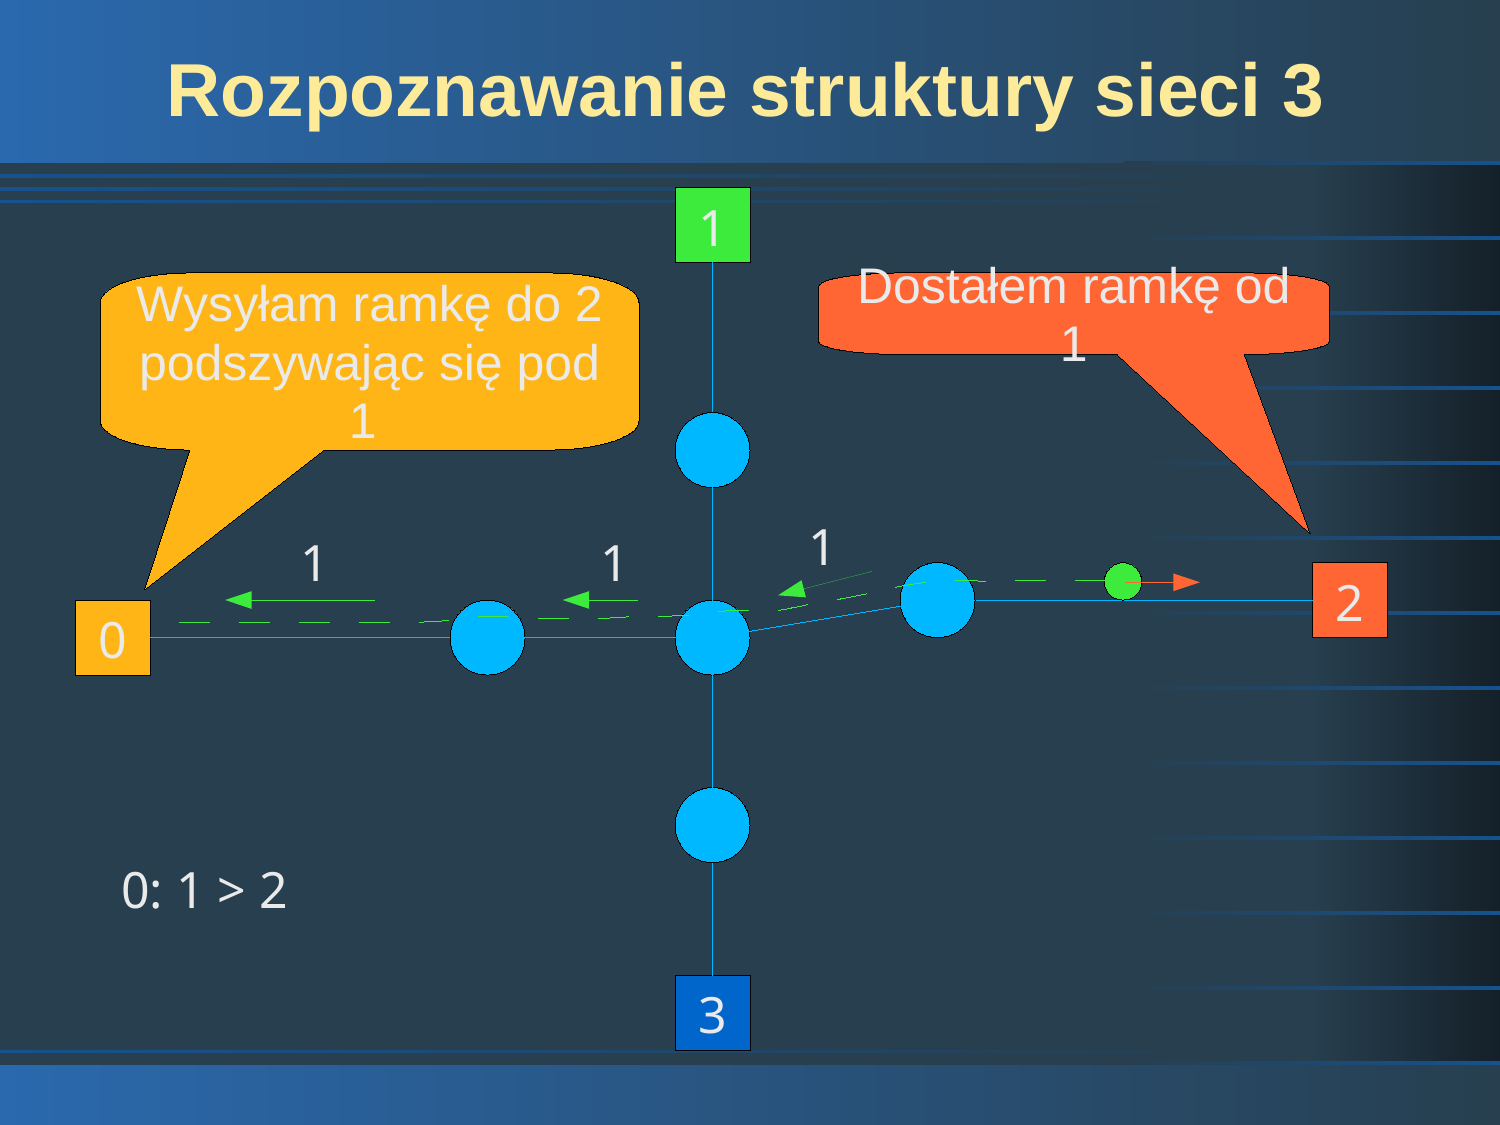

# Rozpoznawanie struktury sieci 3
1
Dostałem ramkę od 1
Wysyłam ramkę do 2 podszywając się pod 1
1
1
1
2
0
0: 1 > 2
3